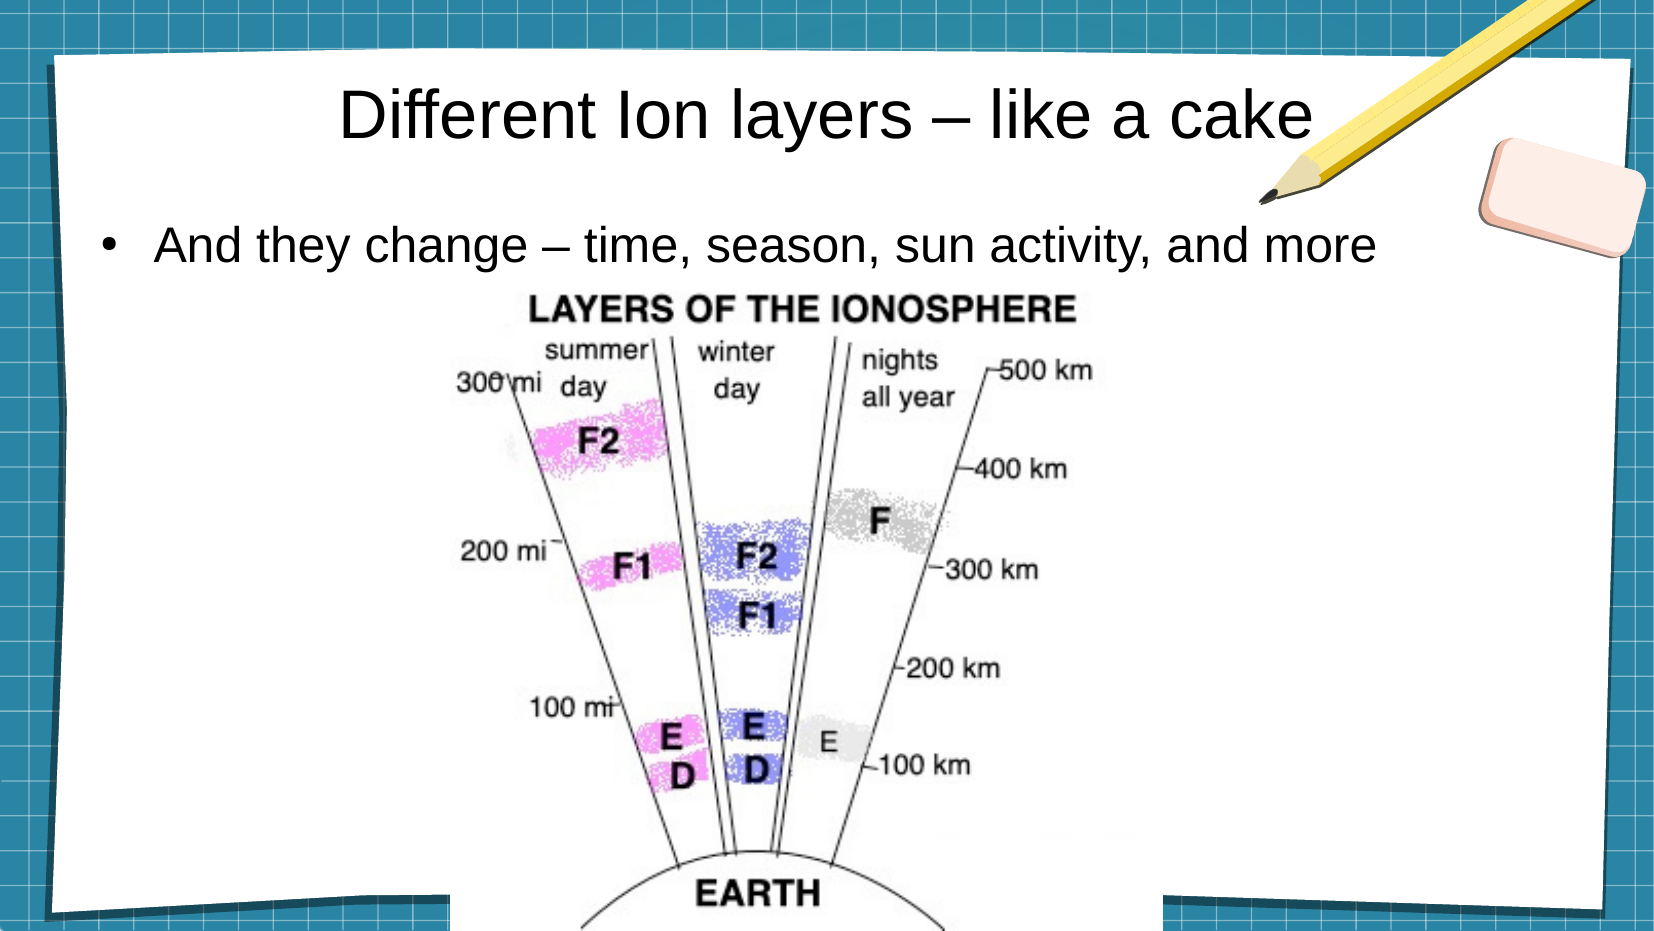

# Different Ion layers – like a cake
And they change – time, season, sun activity, and more